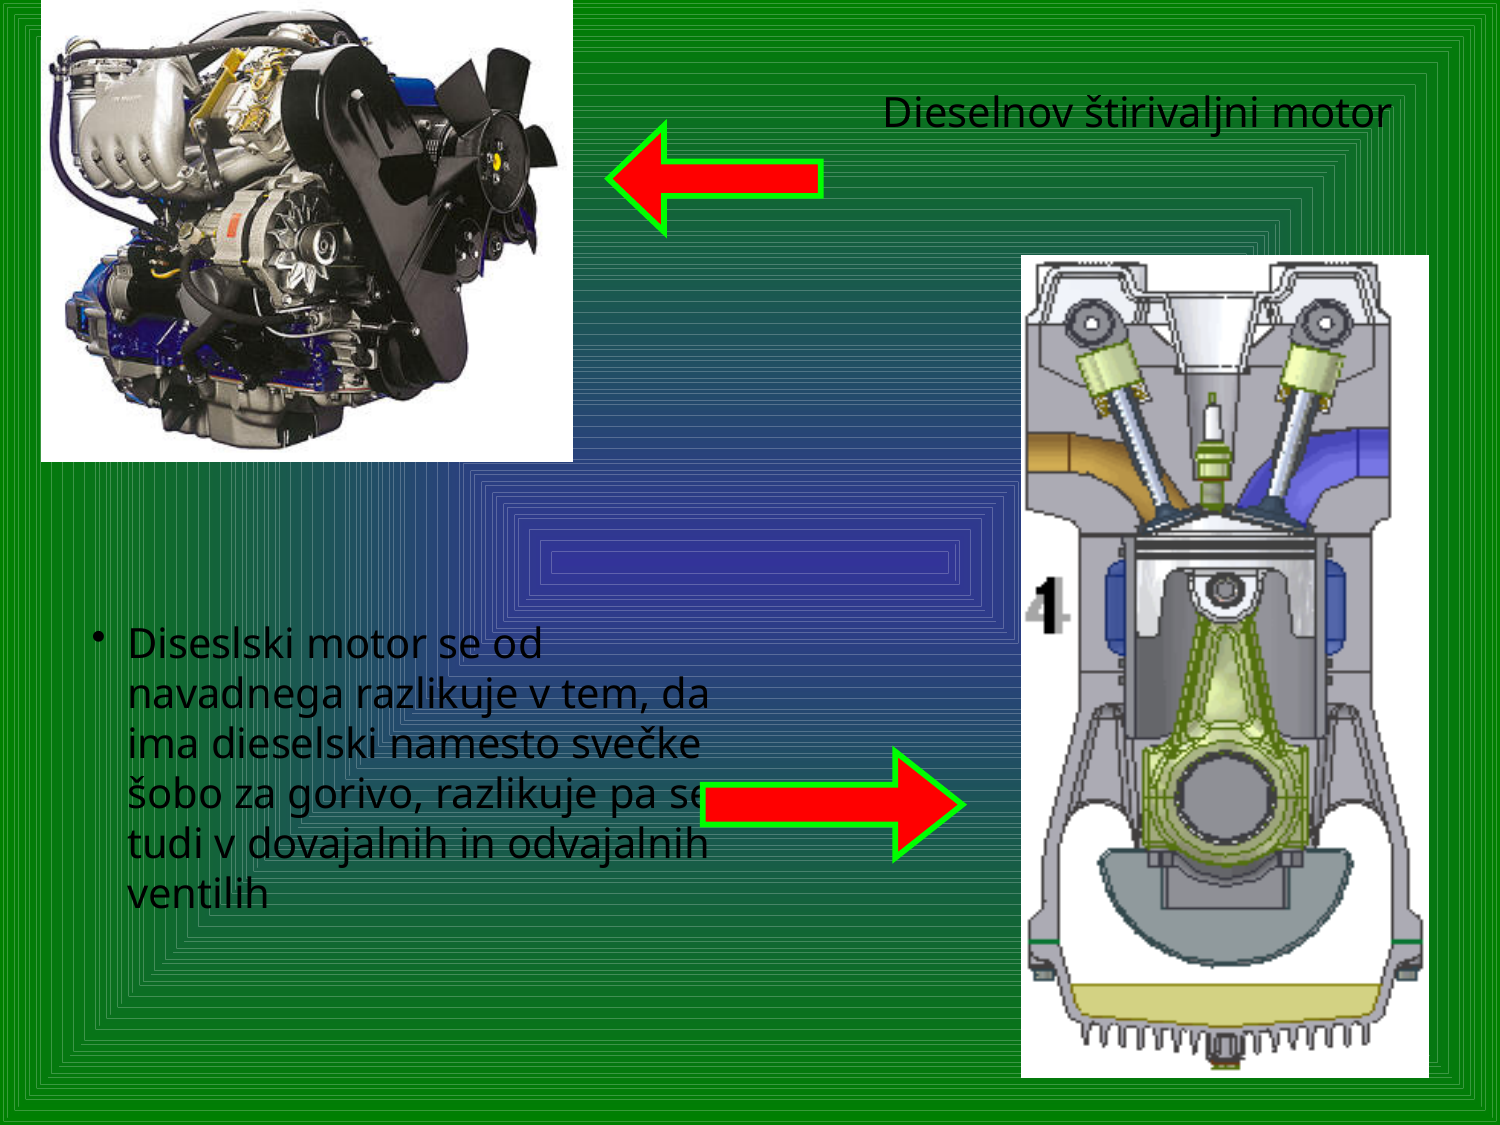

Dieselnov štirivaljni motor
Diseslski motor se od navadnega razlikuje v tem, da ima dieselski namesto svečke šobo za gorivo, razlikuje pa se tudi v dovajalnih in odvajalnih ventilih